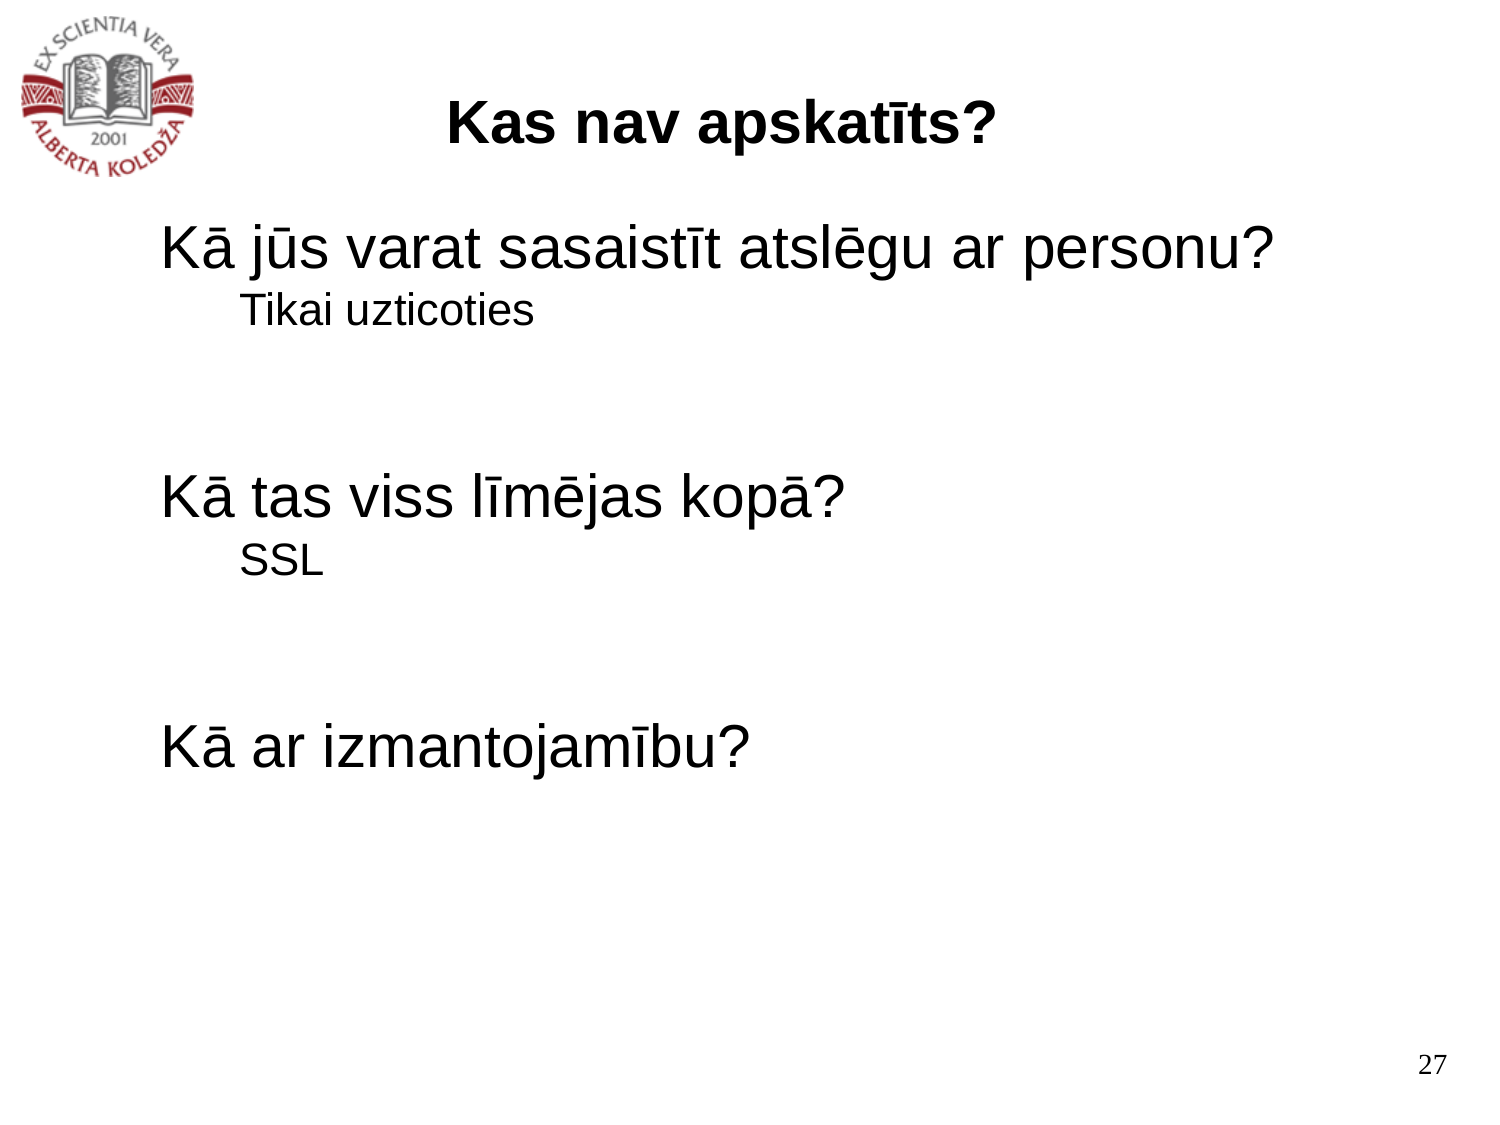

# Kas nav apskatīts?
Kā jūs varat sasaistīt atslēgu ar personu?
Tikai uzticoties
Kā tas viss līmējas kopā?
SSL
Kā ar izmantojamību?